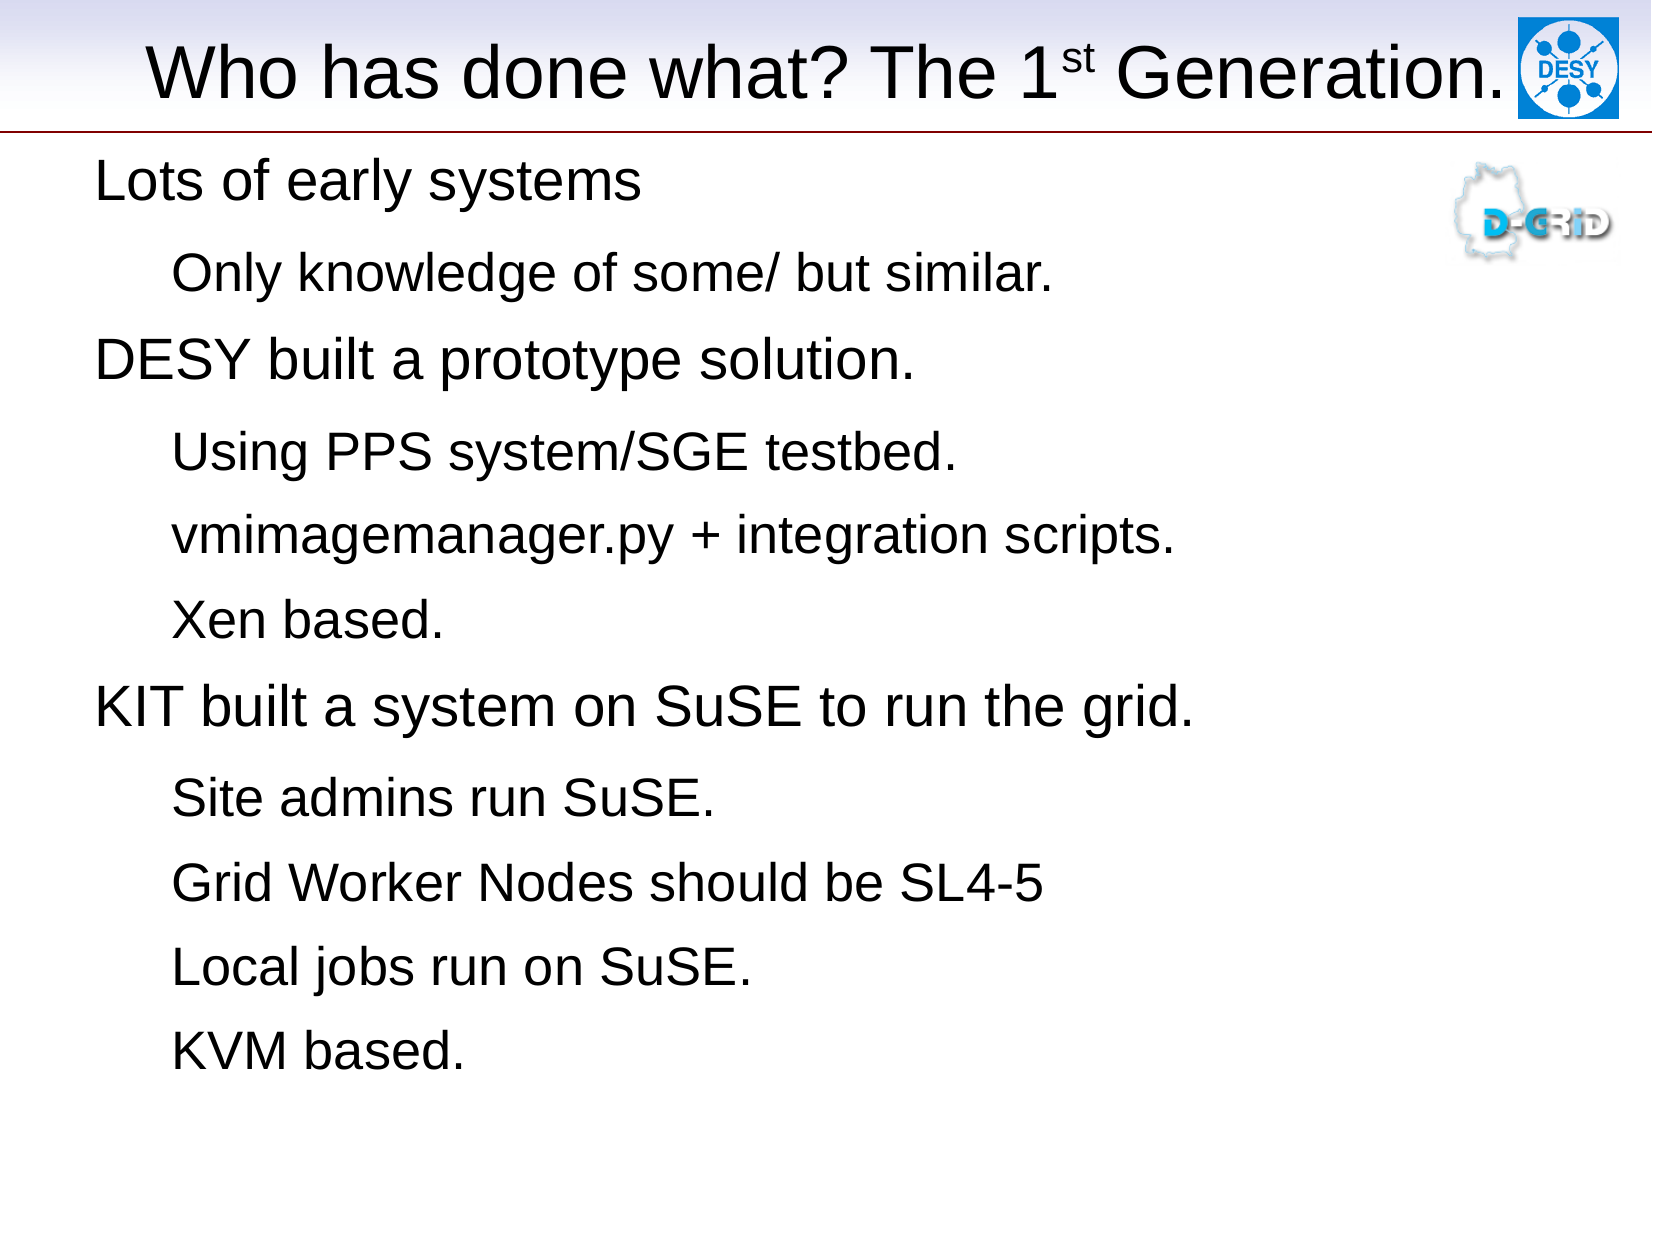

# Who has done what? The 1st Generation.
Lots of early systems
Only knowledge of some/ but similar.
DESY built a prototype solution.
Using PPS system/SGE testbed.
vmimagemanager.py + integration scripts.
Xen based.
KIT built a system on SuSE to run the grid.
Site admins run SuSE.
Grid Worker Nodes should be SL4-5
Local jobs run on SuSE.
KVM based.